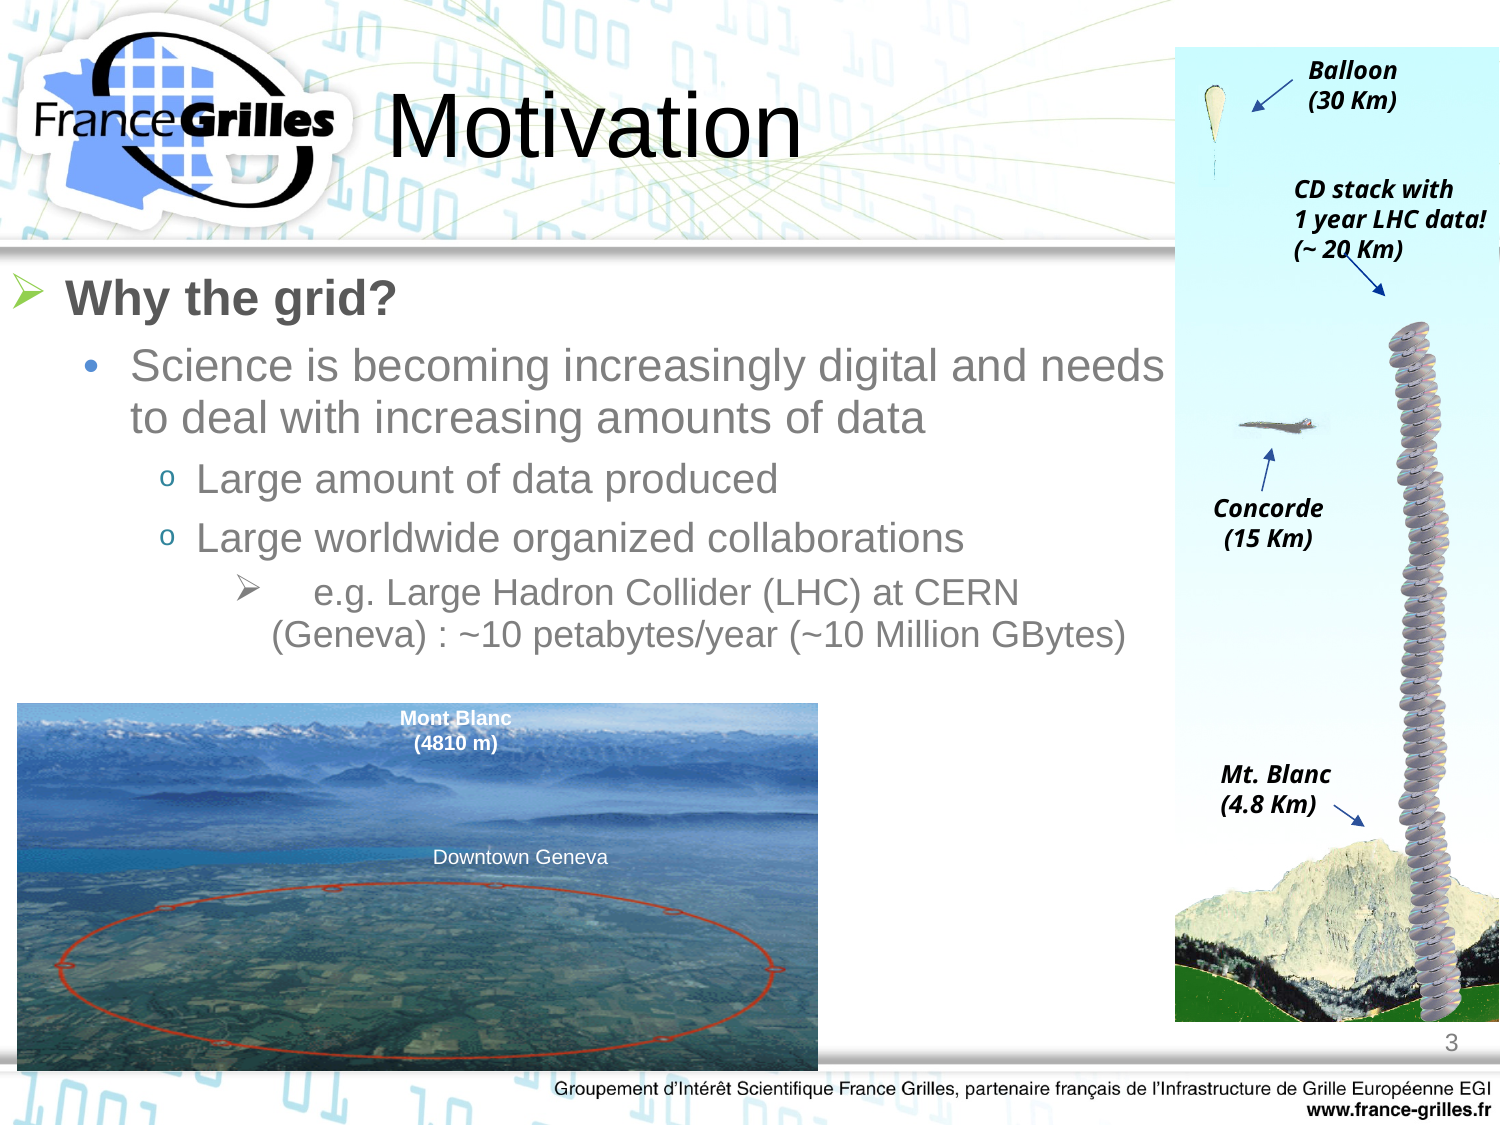

# Motivation
Balloon
(30 Km)
CD stack with
1 year LHC data!
(~ 20 Km)
Concorde
(15 Km)
Mt. Blanc
(4.8 Km)
Why the grid?
Science is becoming increasingly digital and needs to deal with increasing amounts of data
Large amount of data produced
Large worldwide organized collaborations
 e.g. Large Hadron Collider (LHC) at CERN (Geneva) : ~10 petabytes/year (~10 Million GBytes)
Mont Blanc
(4810 m)
Downtown Geneva
3
Introduction aux grilles